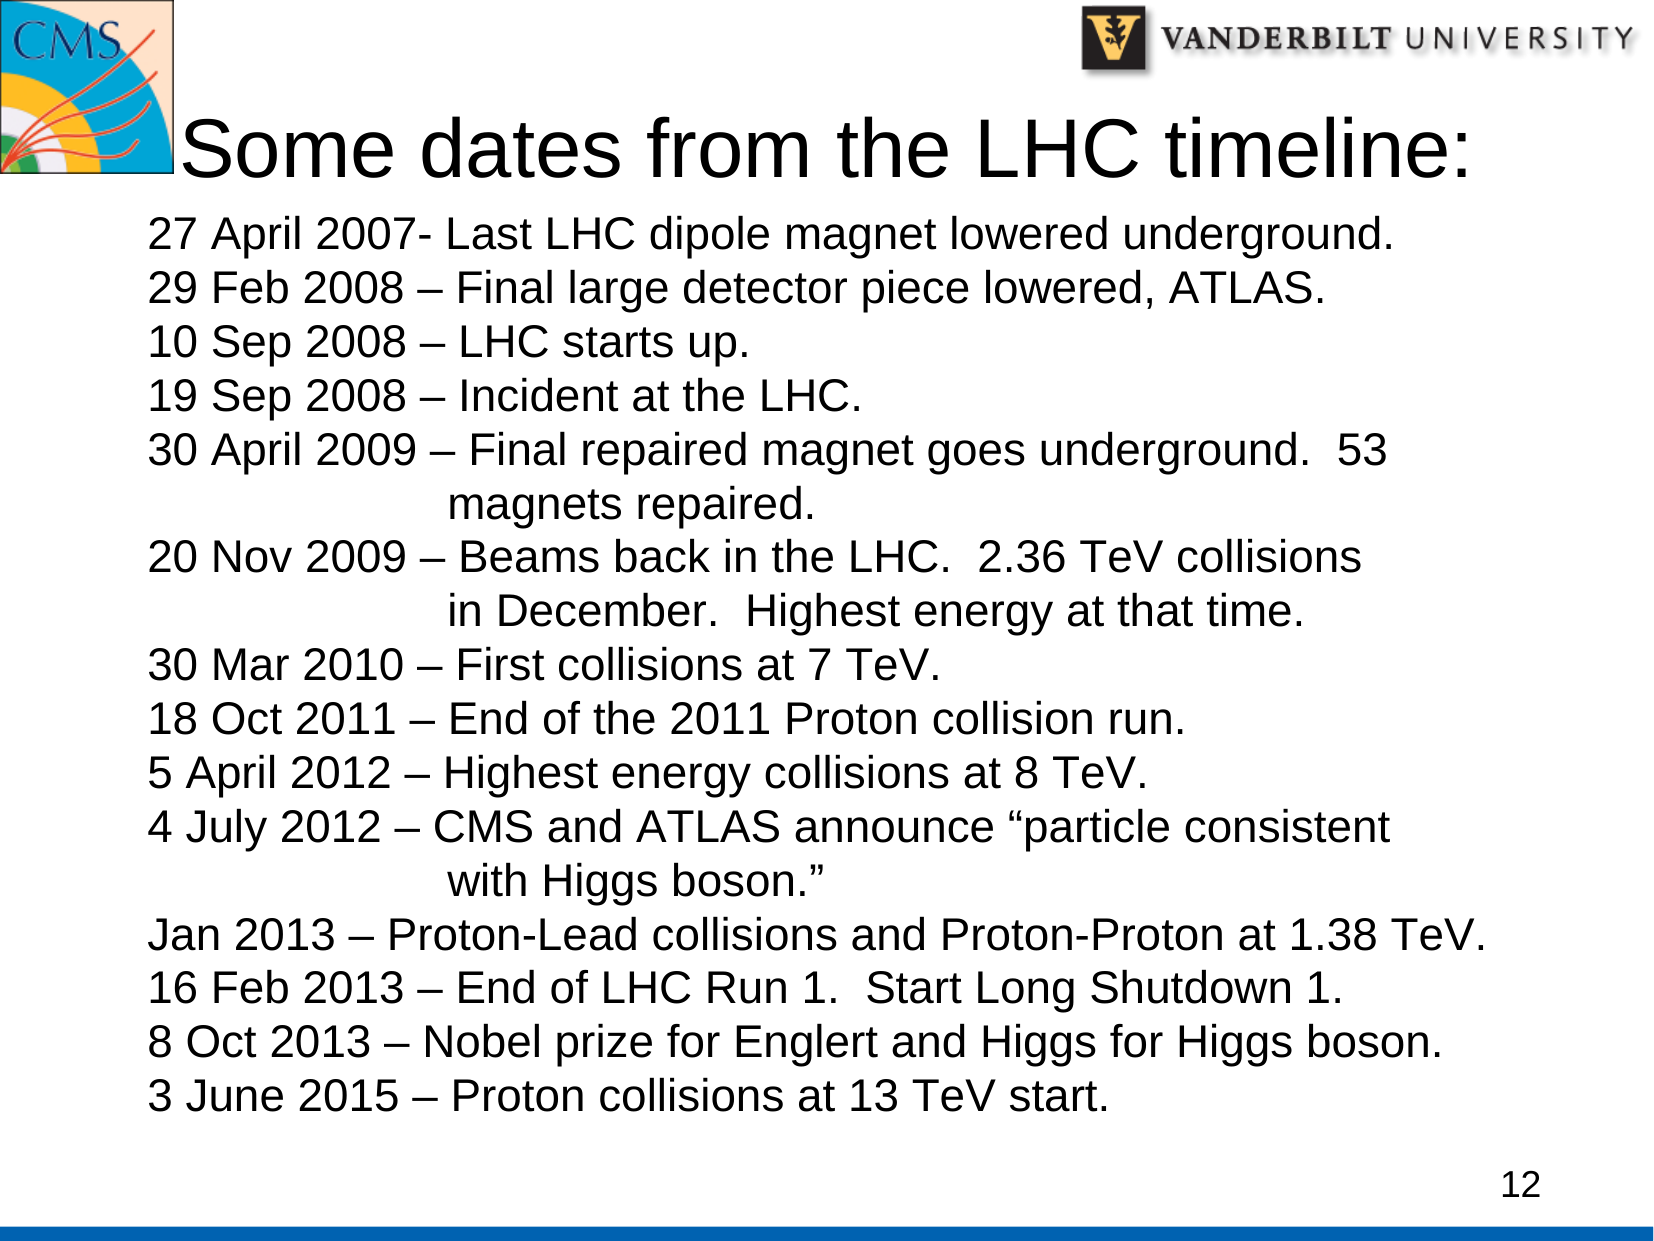

# Some dates from the LHC timeline:
27 April 2007- Last LHC dipole magnet lowered underground.
29 Feb 2008 – Final large detector piece lowered, ATLAS.
10 Sep 2008 – LHC starts up.
19 Sep 2008 – Incident at the LHC.
30 April 2009 – Final repaired magnet goes underground. 53
				magnets repaired.
20 Nov 2009 – Beams back in the LHC. 2.36 TeV collisions
				in December. Highest energy at that time.
30 Mar 2010 – First collisions at 7 TeV.
18 Oct 2011 – End of the 2011 Proton collision run.
5 April 2012 – Highest energy collisions at 8 TeV.
4 July 2012 – CMS and ATLAS announce “particle consistent
				with Higgs boson.”
Jan 2013 – Proton-Lead collisions and Proton-Proton at 1.38 TeV.
16 Feb 2013 – End of LHC Run 1. Start Long Shutdown 1.
8 Oct 2013 – Nobel prize for Englert and Higgs for Higgs boson.
3 June 2015 – Proton collisions at 13 TeV start.
12